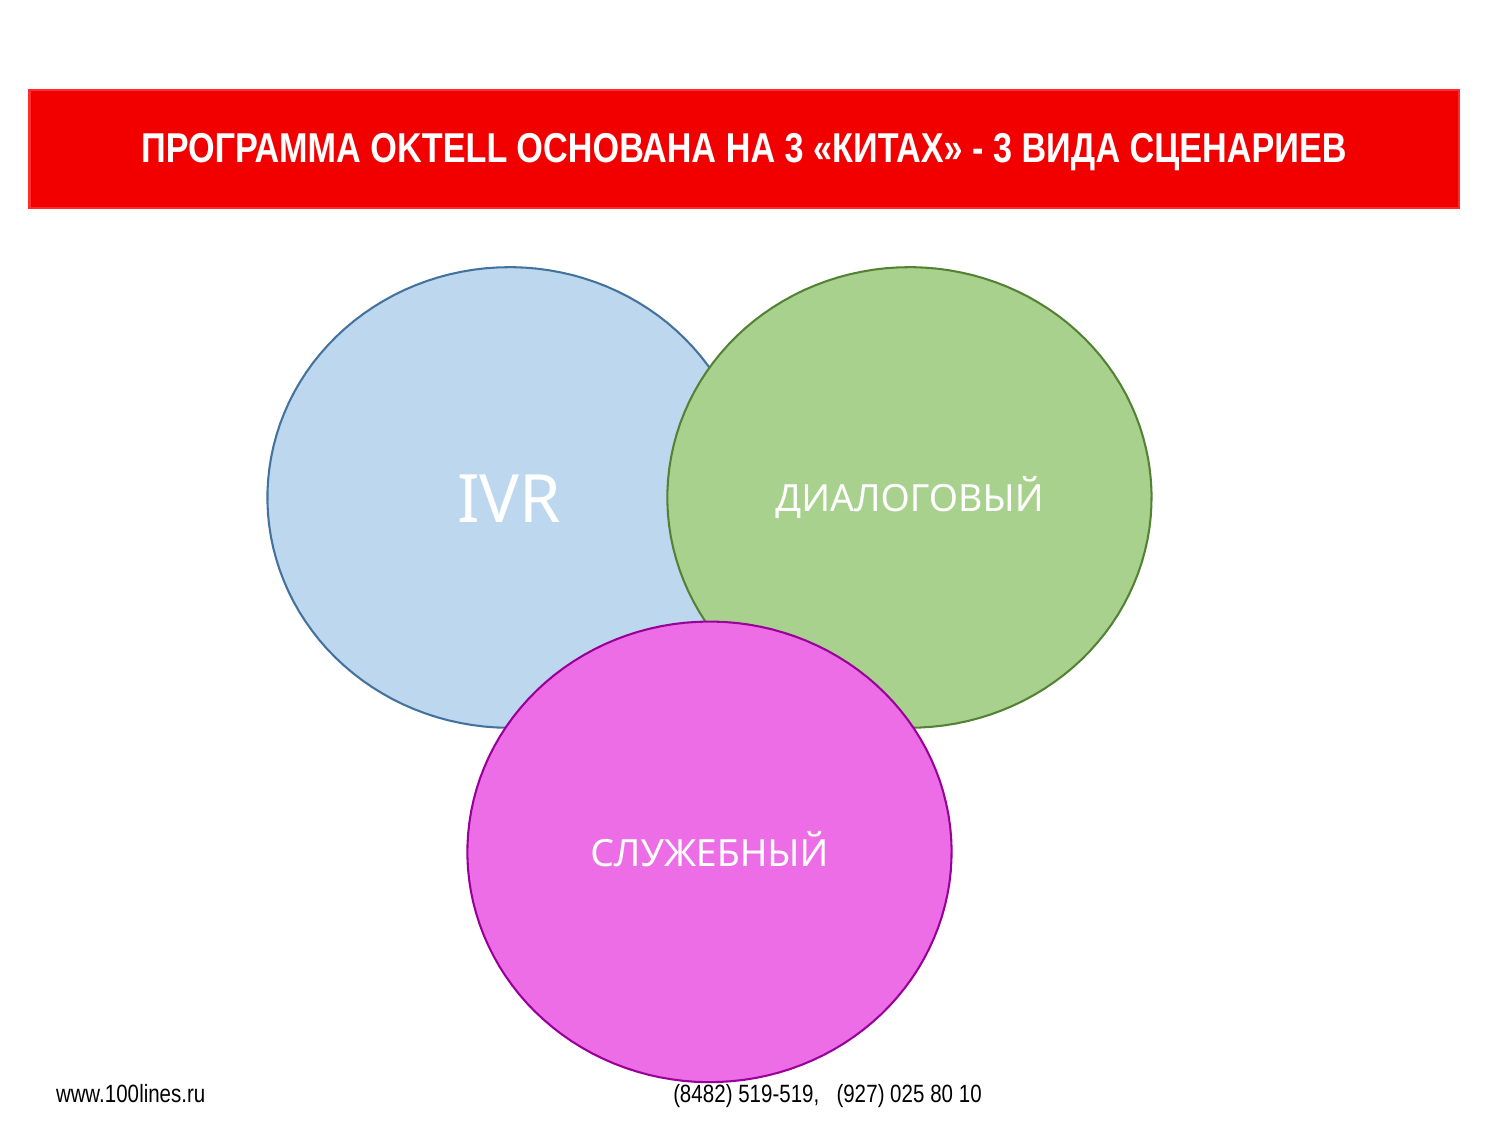

ПРОГРАММА OKTELL ОСНОВАНА НА 3 «КИТАХ» - 3 ВИДА СЦЕНАРИЕВ
IVR
ДИАЛОГОВЫЙ
СЛУЖЕБНЫЙ
www.100lines.ru		 		 			 (8482) 519-519, (927) 025 80 10